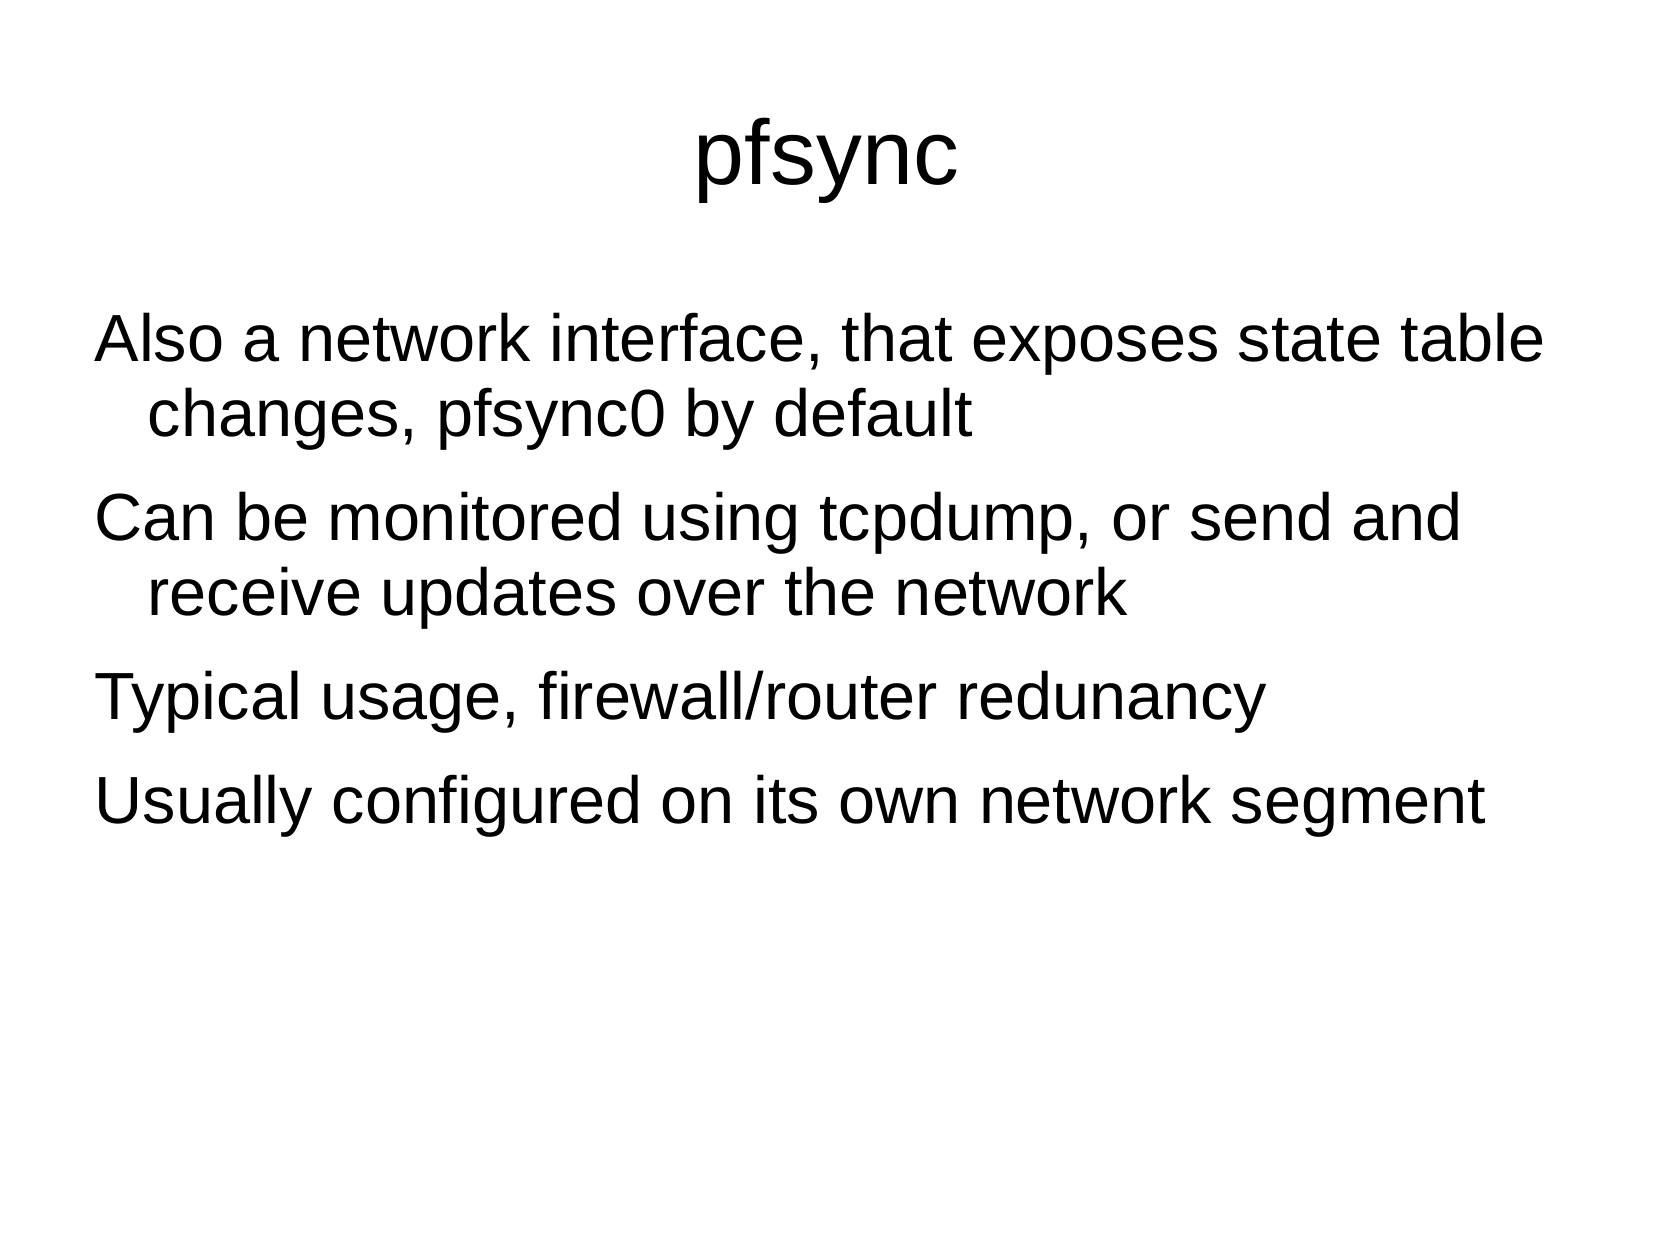

# pfsync
Also a network interface, that exposes state table changes, pfsync0 by default
Can be monitored using tcpdump, or send and receive updates over the network
Typical usage, firewall/router redunancy
Usually configured on its own network segment